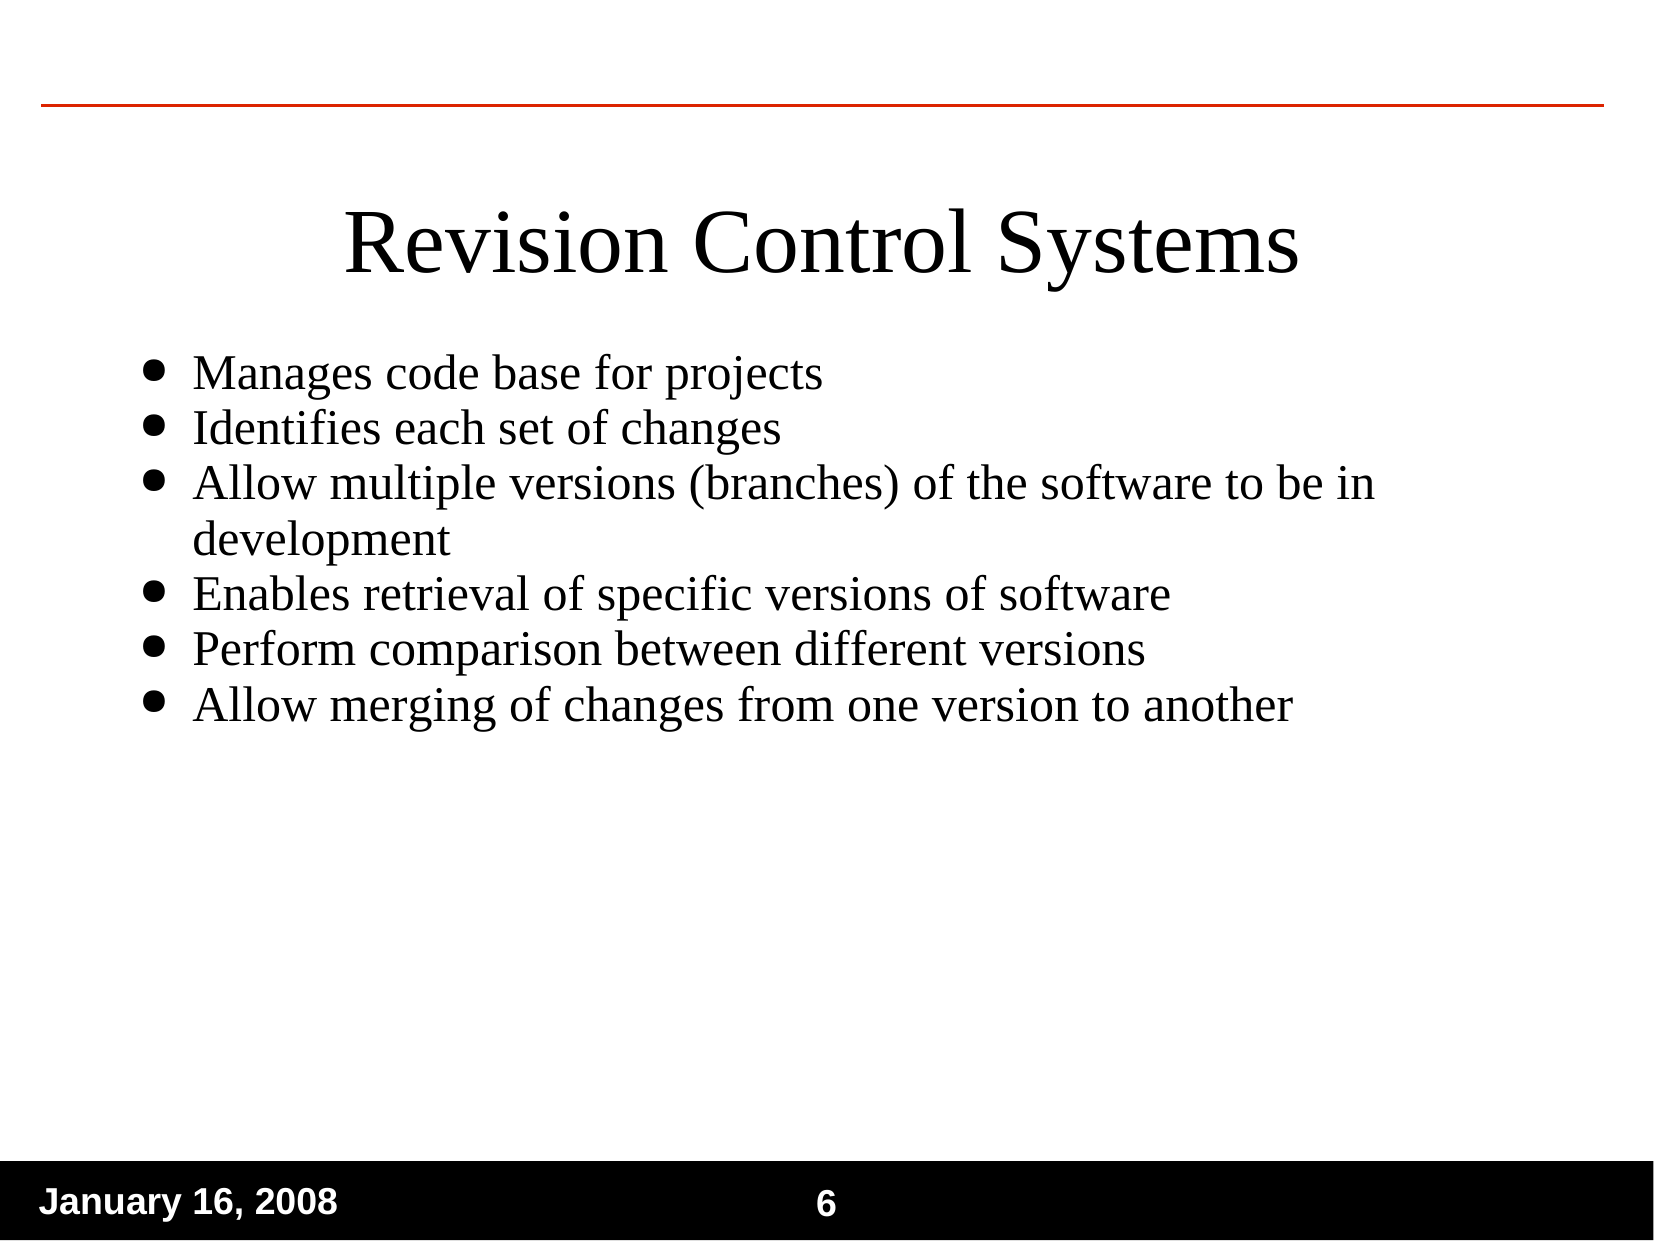

# Revision Control Systems
Manages code base for projects
Identifies each set of changes
Allow multiple versions (branches) of the software to be in development
Enables retrieval of specific versions of software
Perform comparison between different versions
Allow merging of changes from one version to another